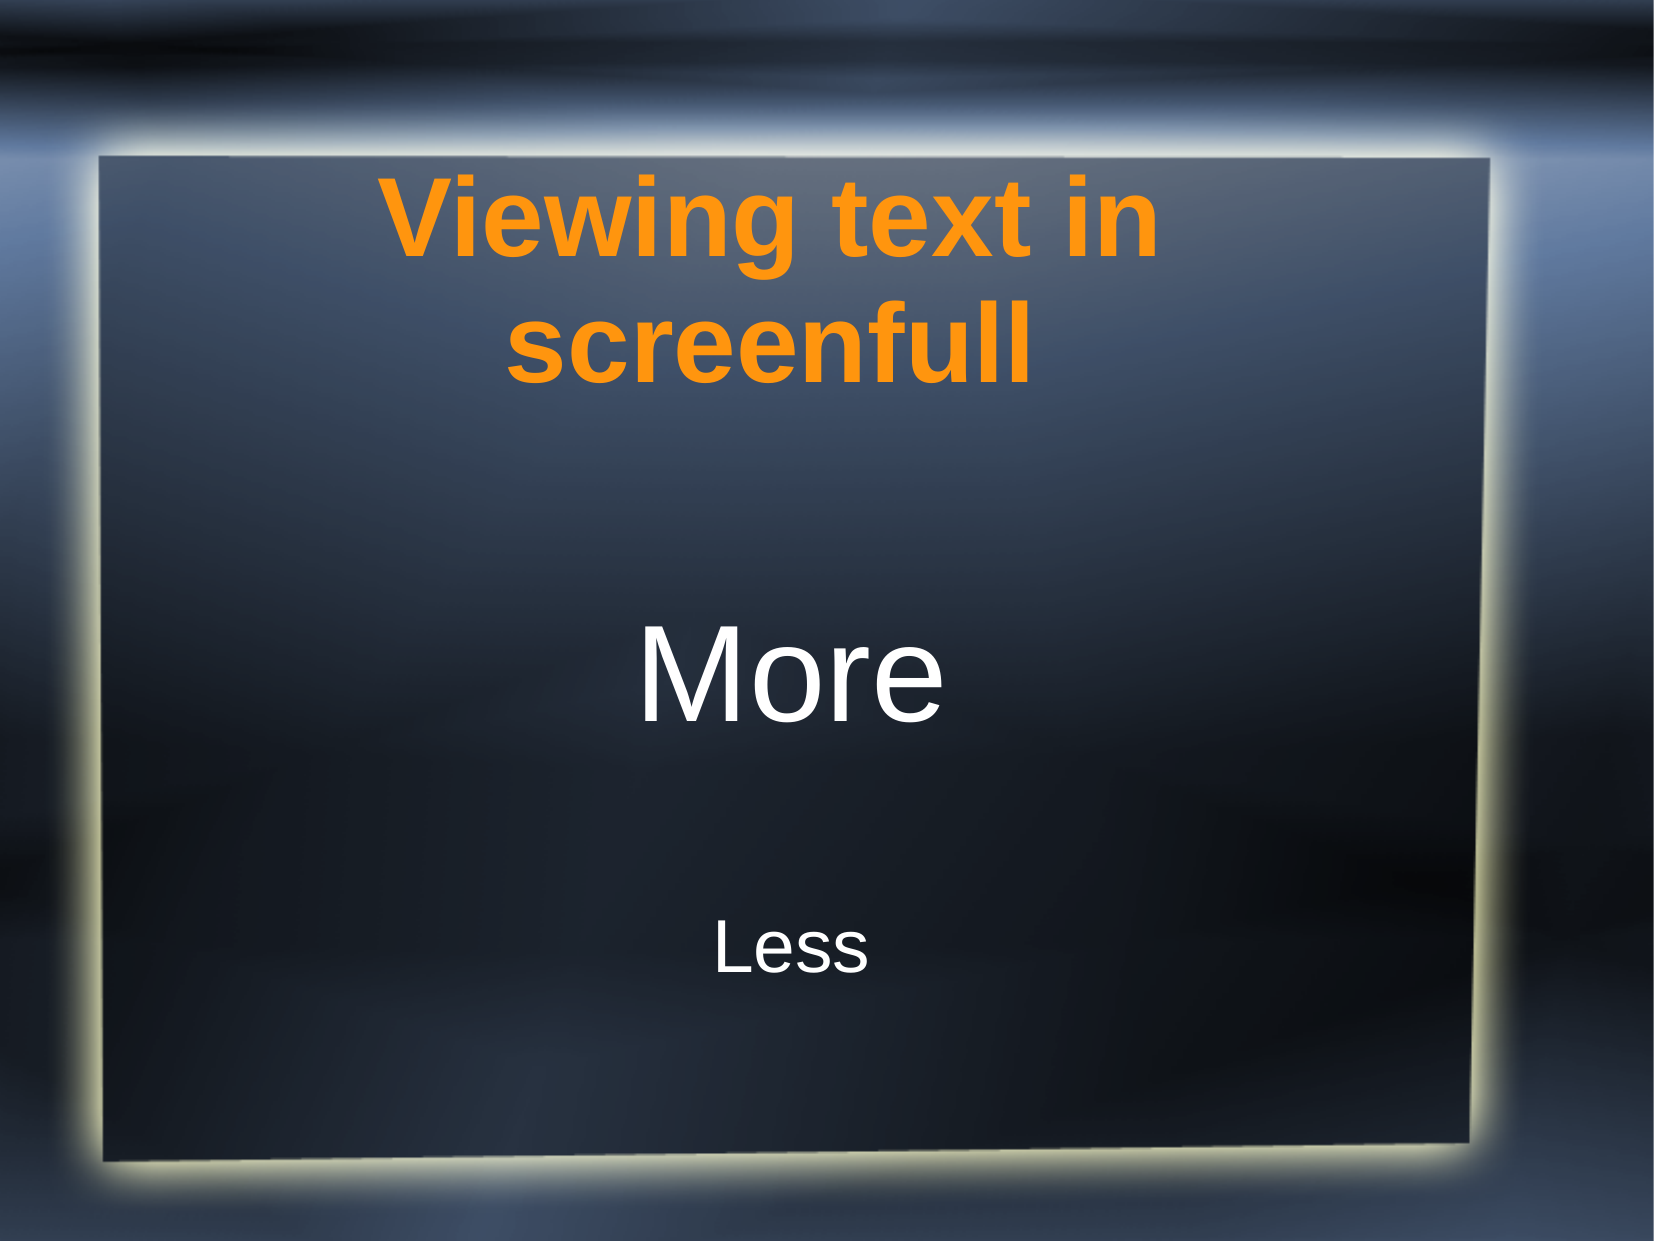

# Viewing text in screenfull
More
Less